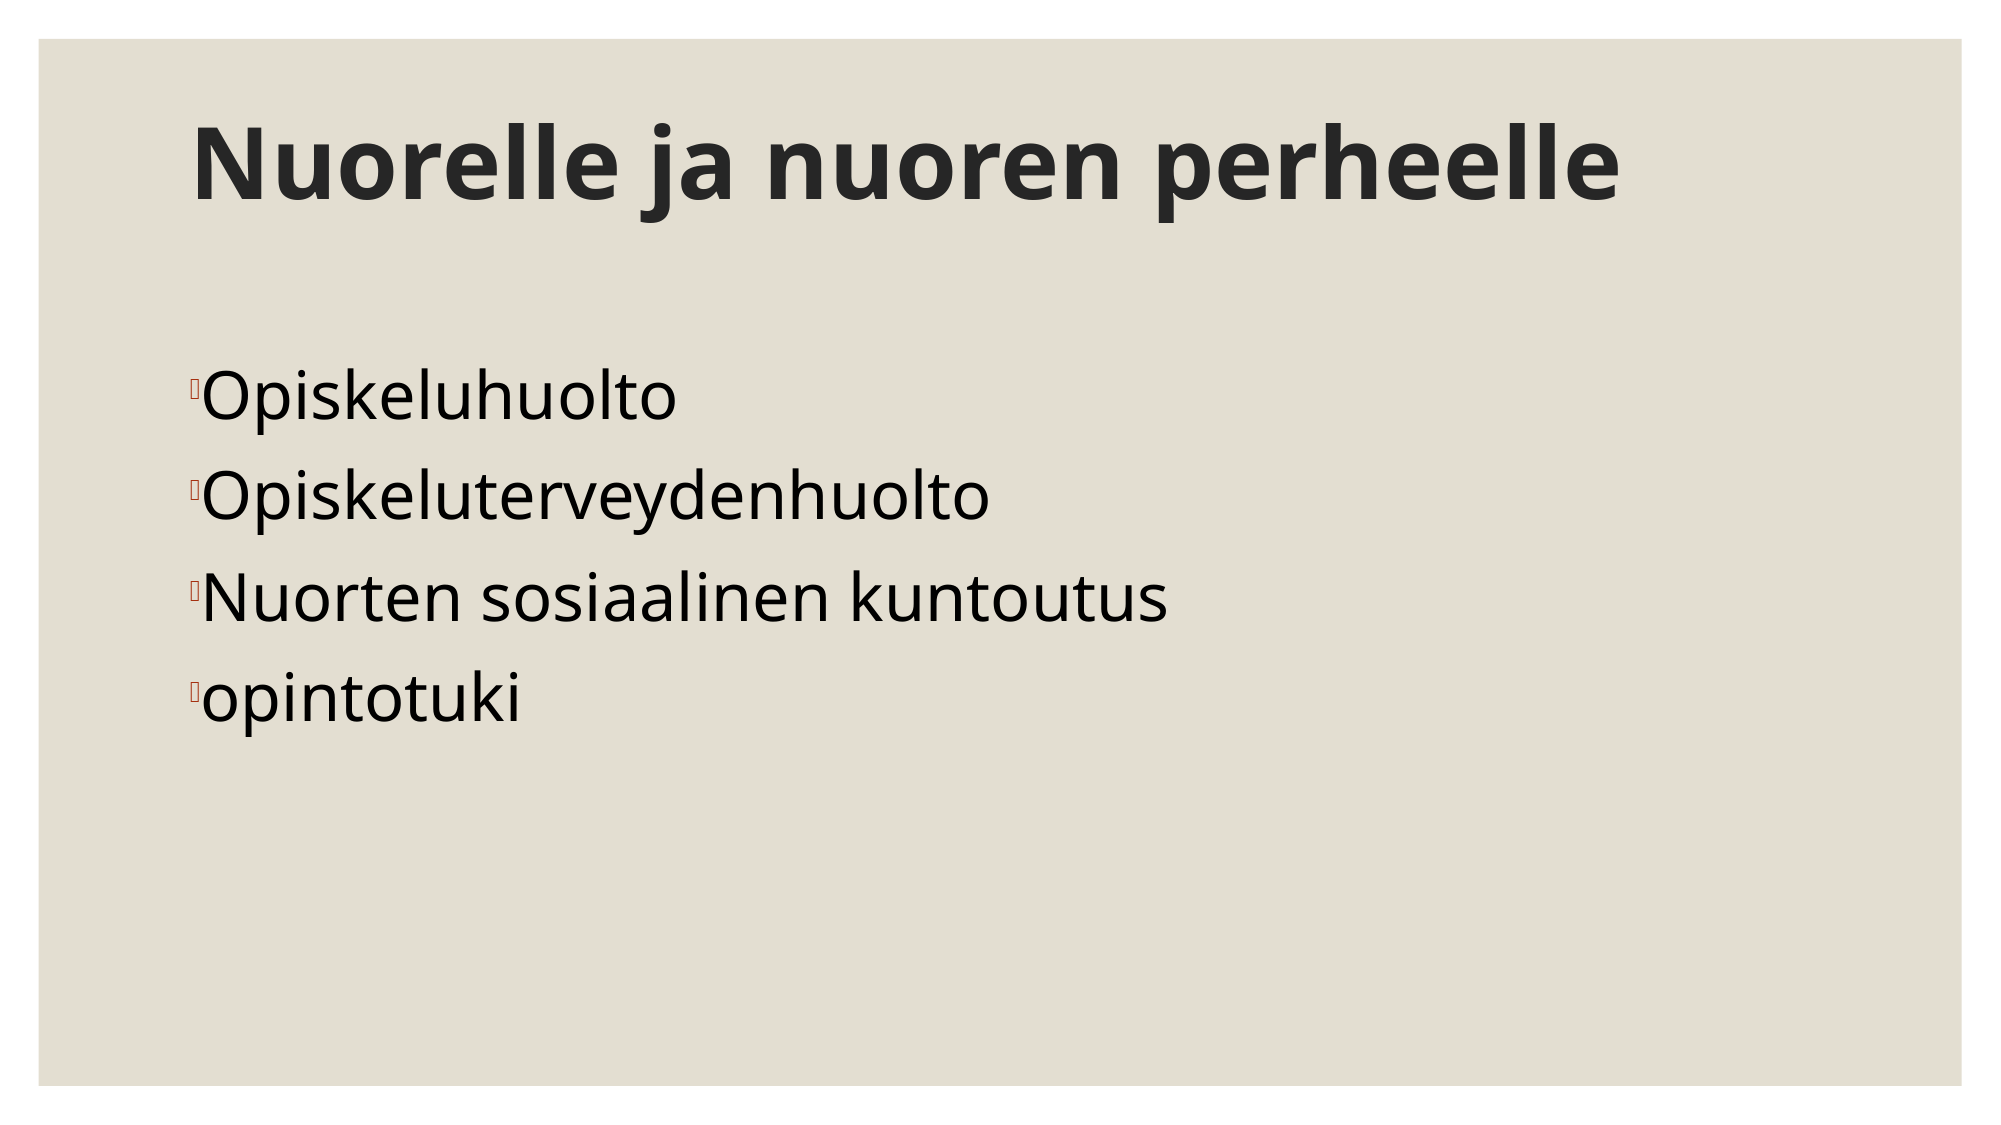

# Nuorelle ja nuoren perheelle
Opiskeluhuolto
Opiskeluterveydenhuolto
Nuorten sosiaalinen kuntoutus
opintotuki